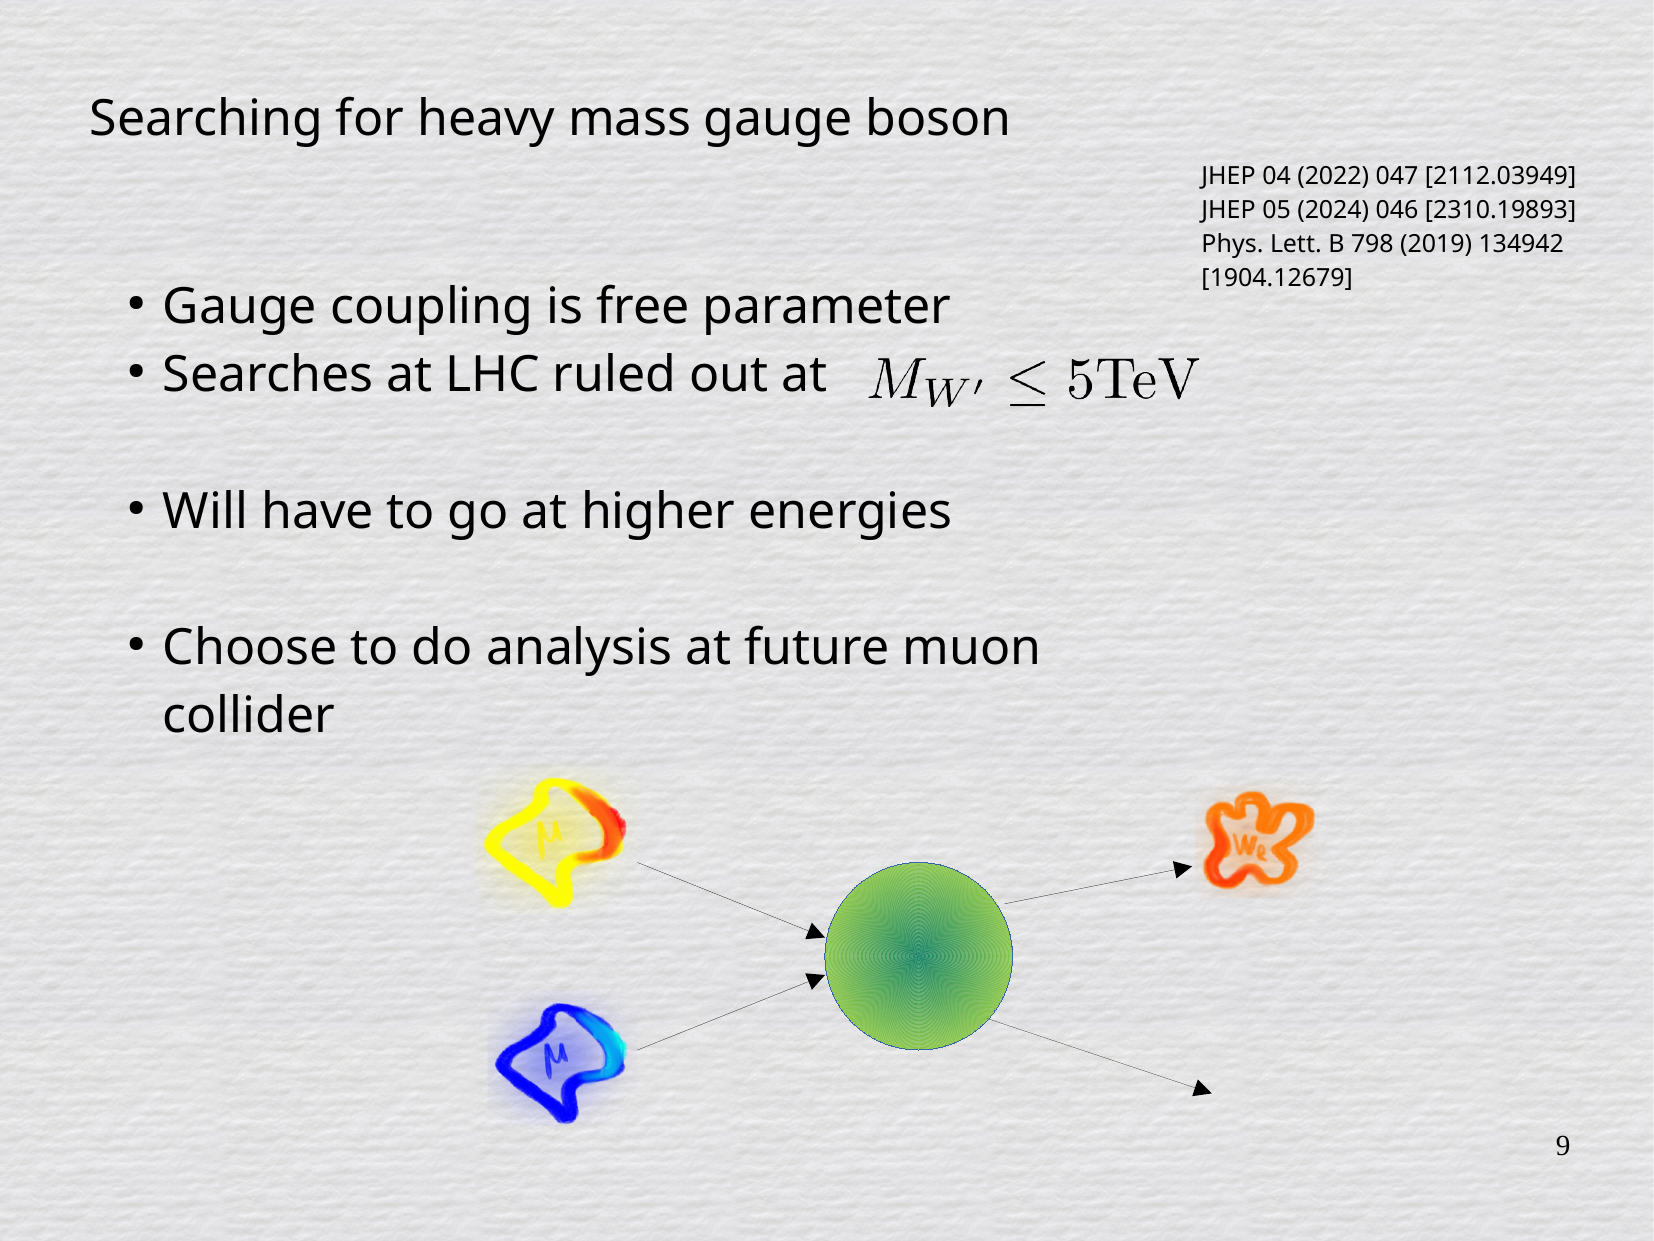

Searching for heavy mass gauge boson
JHEP 04 (2022) 047 [2112.03949]
JHEP 05 (2024) 046 [2310.19893]
Phys. Lett. B 798 (2019) 134942 [1904.12679]
Gauge coupling is free parameter
Searches at LHC ruled out at
Will have to go at higher energies
Choose to do analysis at future muon
collider
9